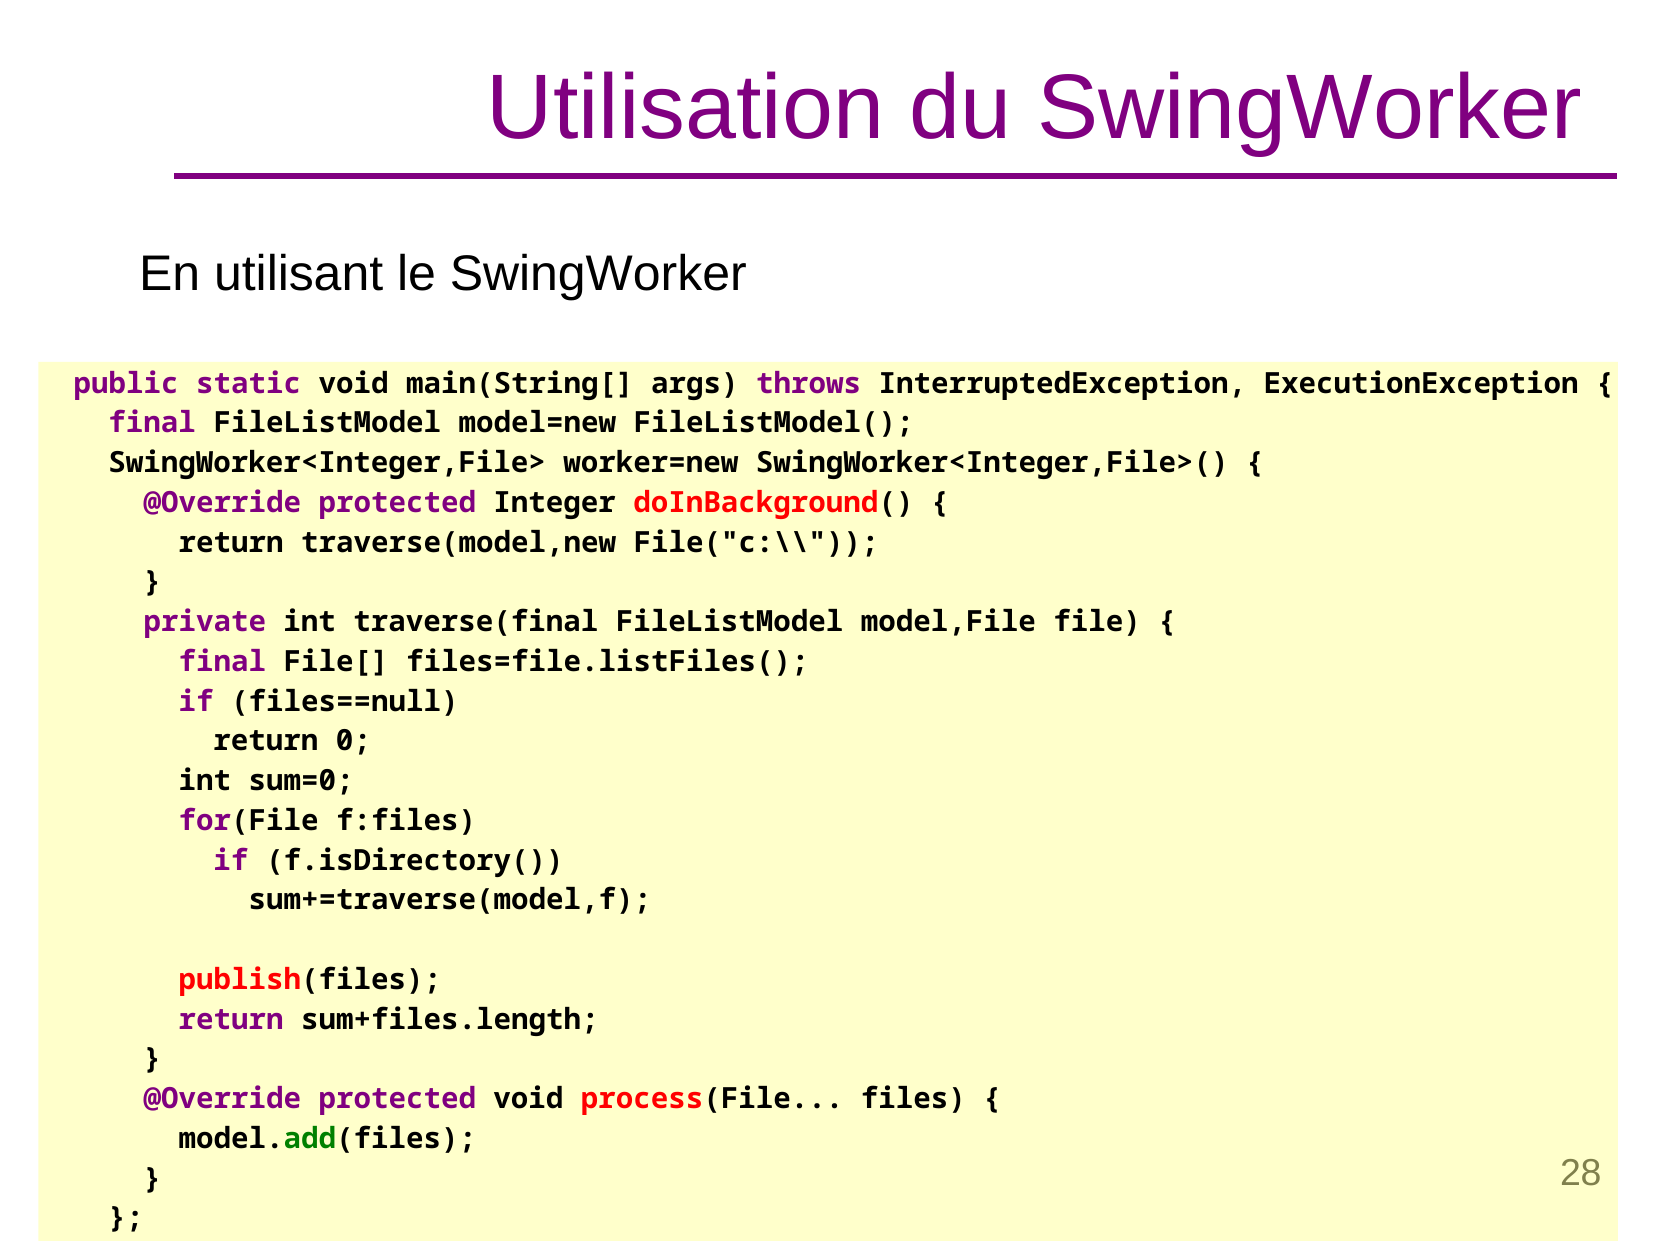

# Utilisation du SwingWorker
En utilisant le SwingWorker
 public static void main(String[] args) throws InterruptedException, ExecutionException {
 final FileListModel model=new FileListModel();
 SwingWorker<Integer,File> worker=new SwingWorker<Integer,File>() {
 @Override protected Integer doInBackground() {
 return traverse(model,new File("c:\\"));
 }
 private int traverse(final FileListModel model,File file) {
 final File[] files=file.listFiles();
 if (files==null)
 return 0;
 int sum=0;
 for(File f:files)
 if (f.isDirectory())
 sum+=traverse(model,f);
 publish(files);
 return sum+files.length;
 }
 @Override protected void process(File... files) {
 model.add(files);
 }
 };
 worker.execute(); // utilise un executor